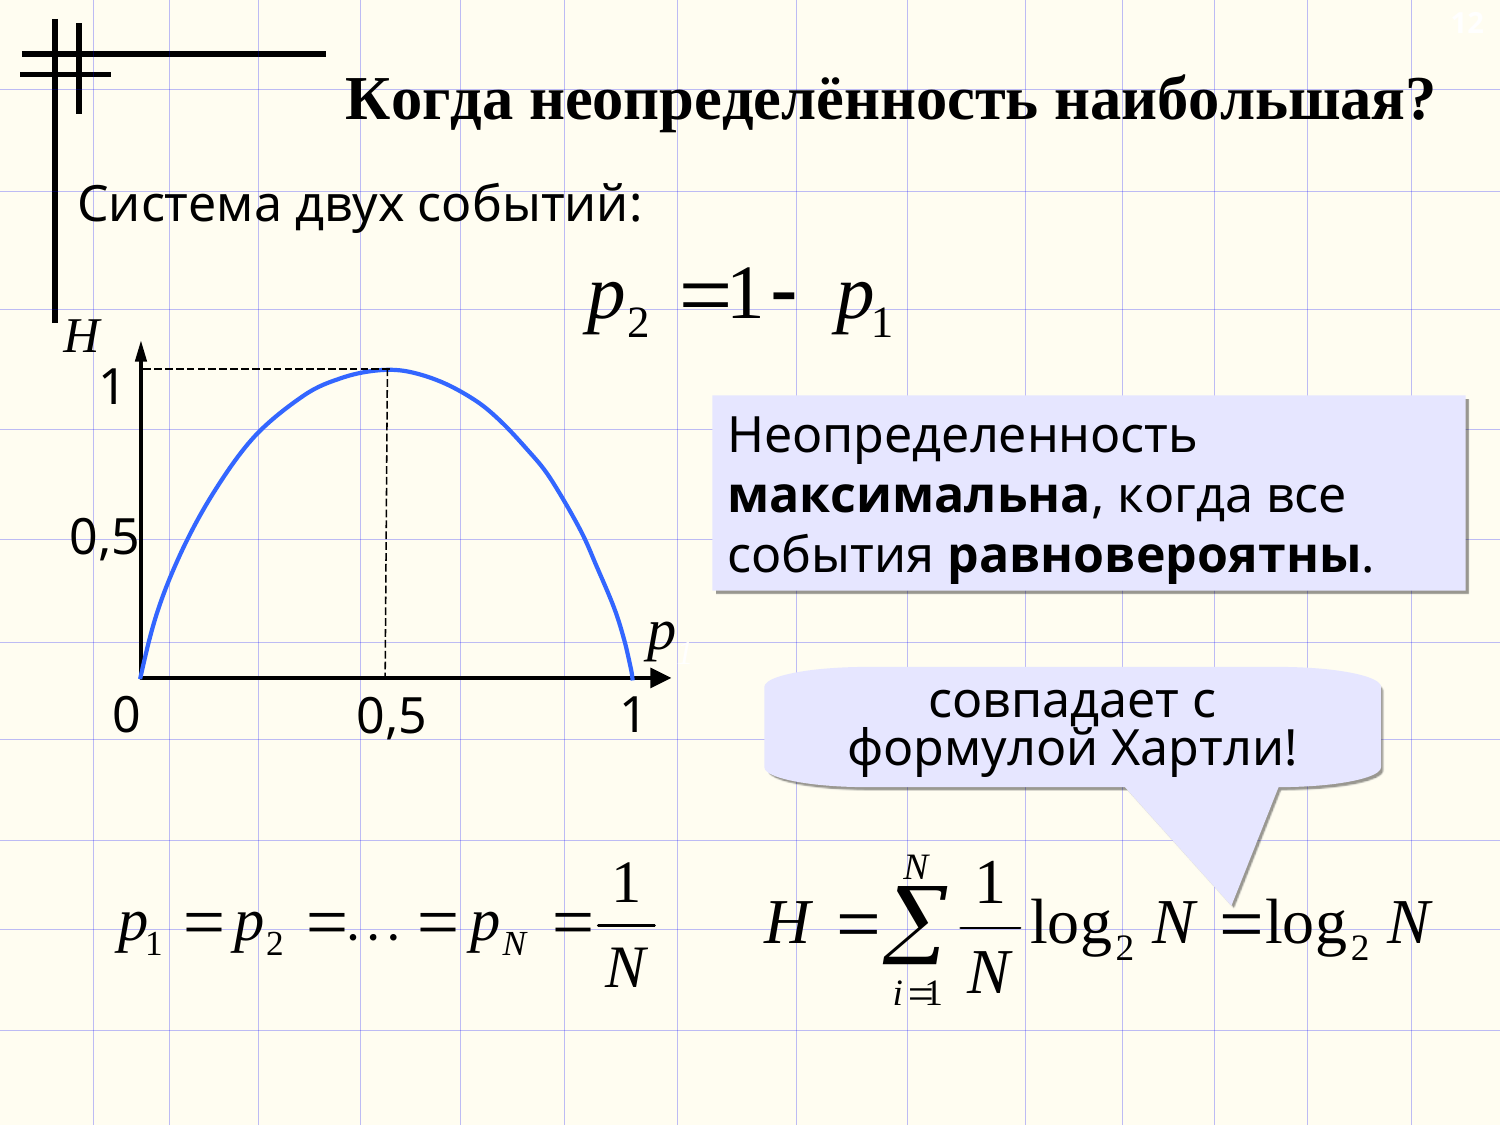

# Когда неопределённость наибольшая?
Система двух событий:
H
1
0,5
0
1
0,5
p1
Неопределенность максимальна, когда все события равновероятны.
совпадает с формулой Хартли!